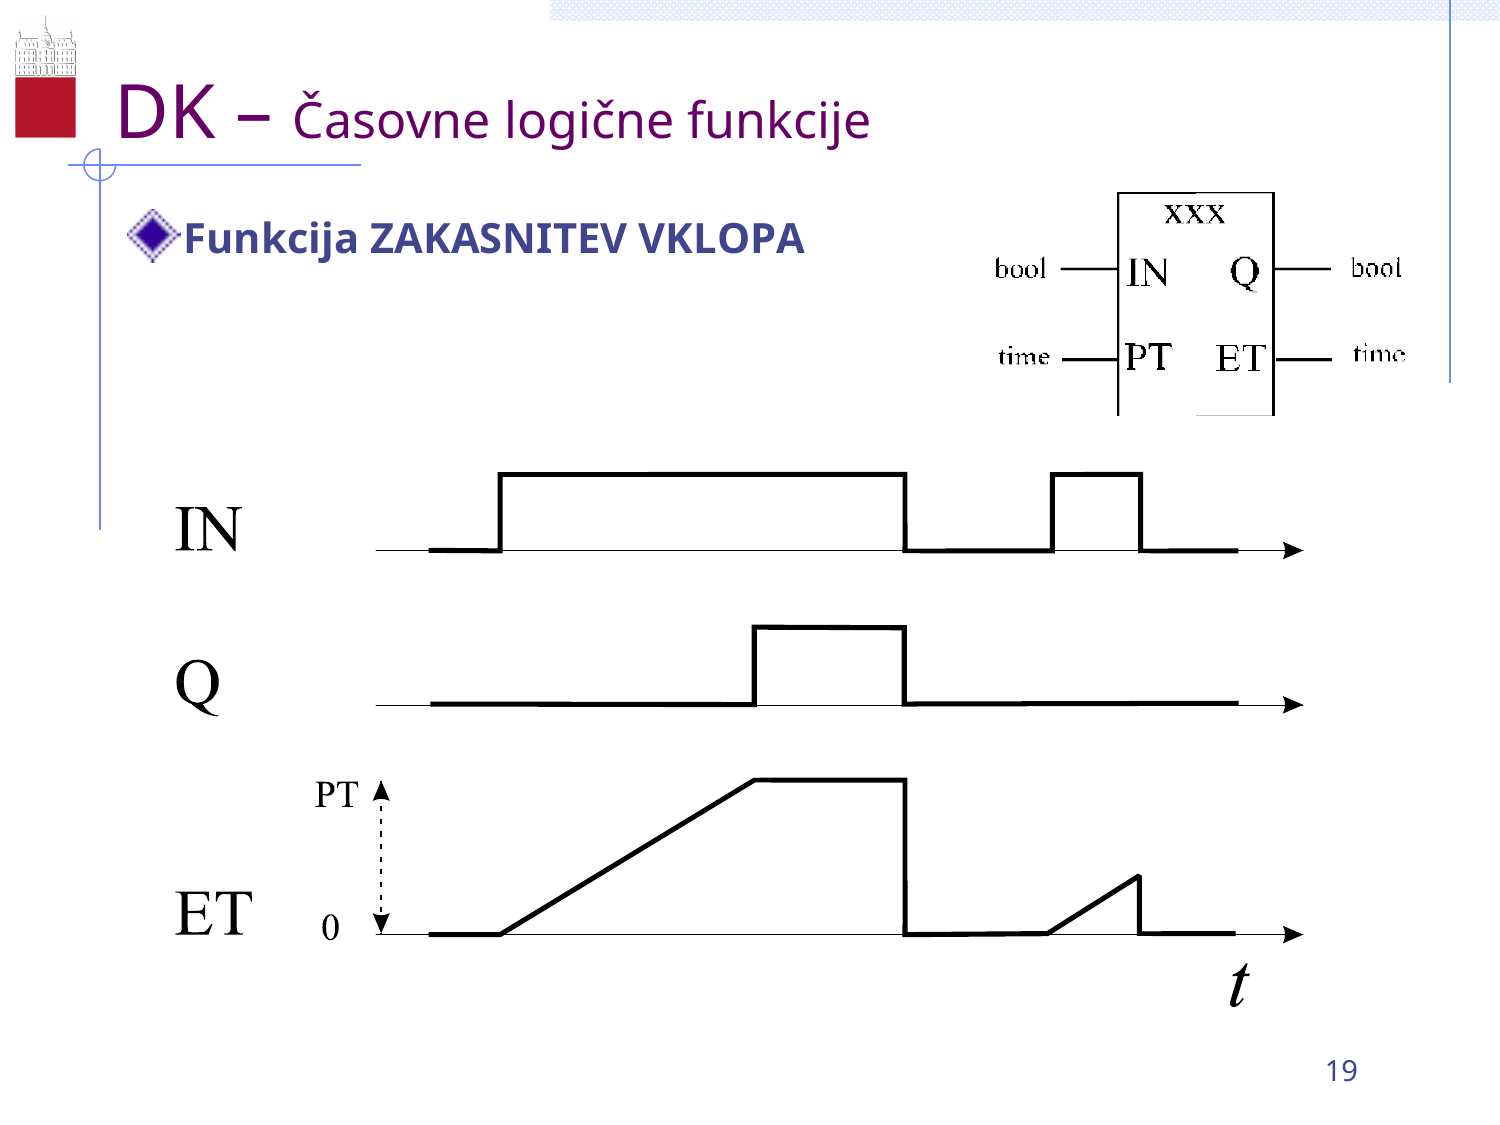

DK – Časovne logične funkcije
# Funkcija ZAKASNITEV VKLOPA